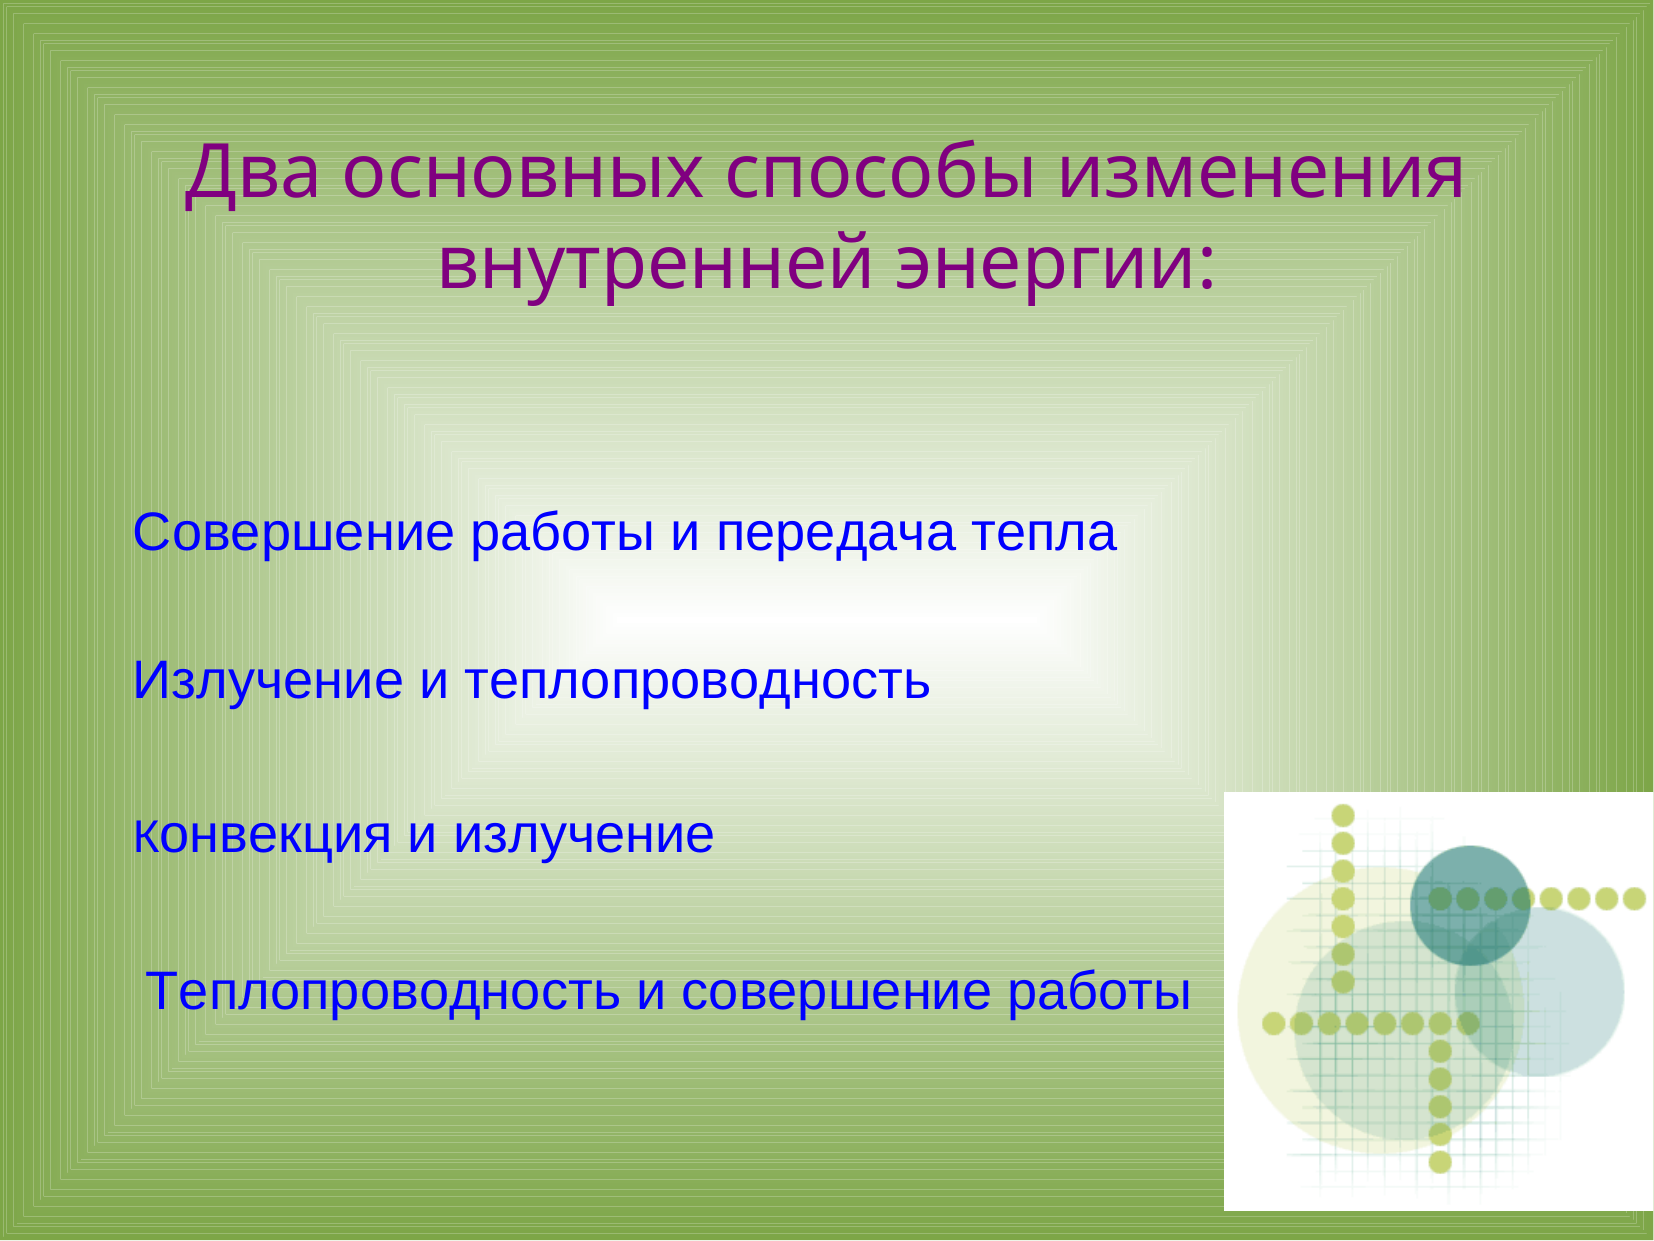

Два основных способы изменения внутренней энергии:
Совершение работы и передача тепла
Излучение и теплопроводность
Конвекция и излучение
 Теплопроводность и совершение работы